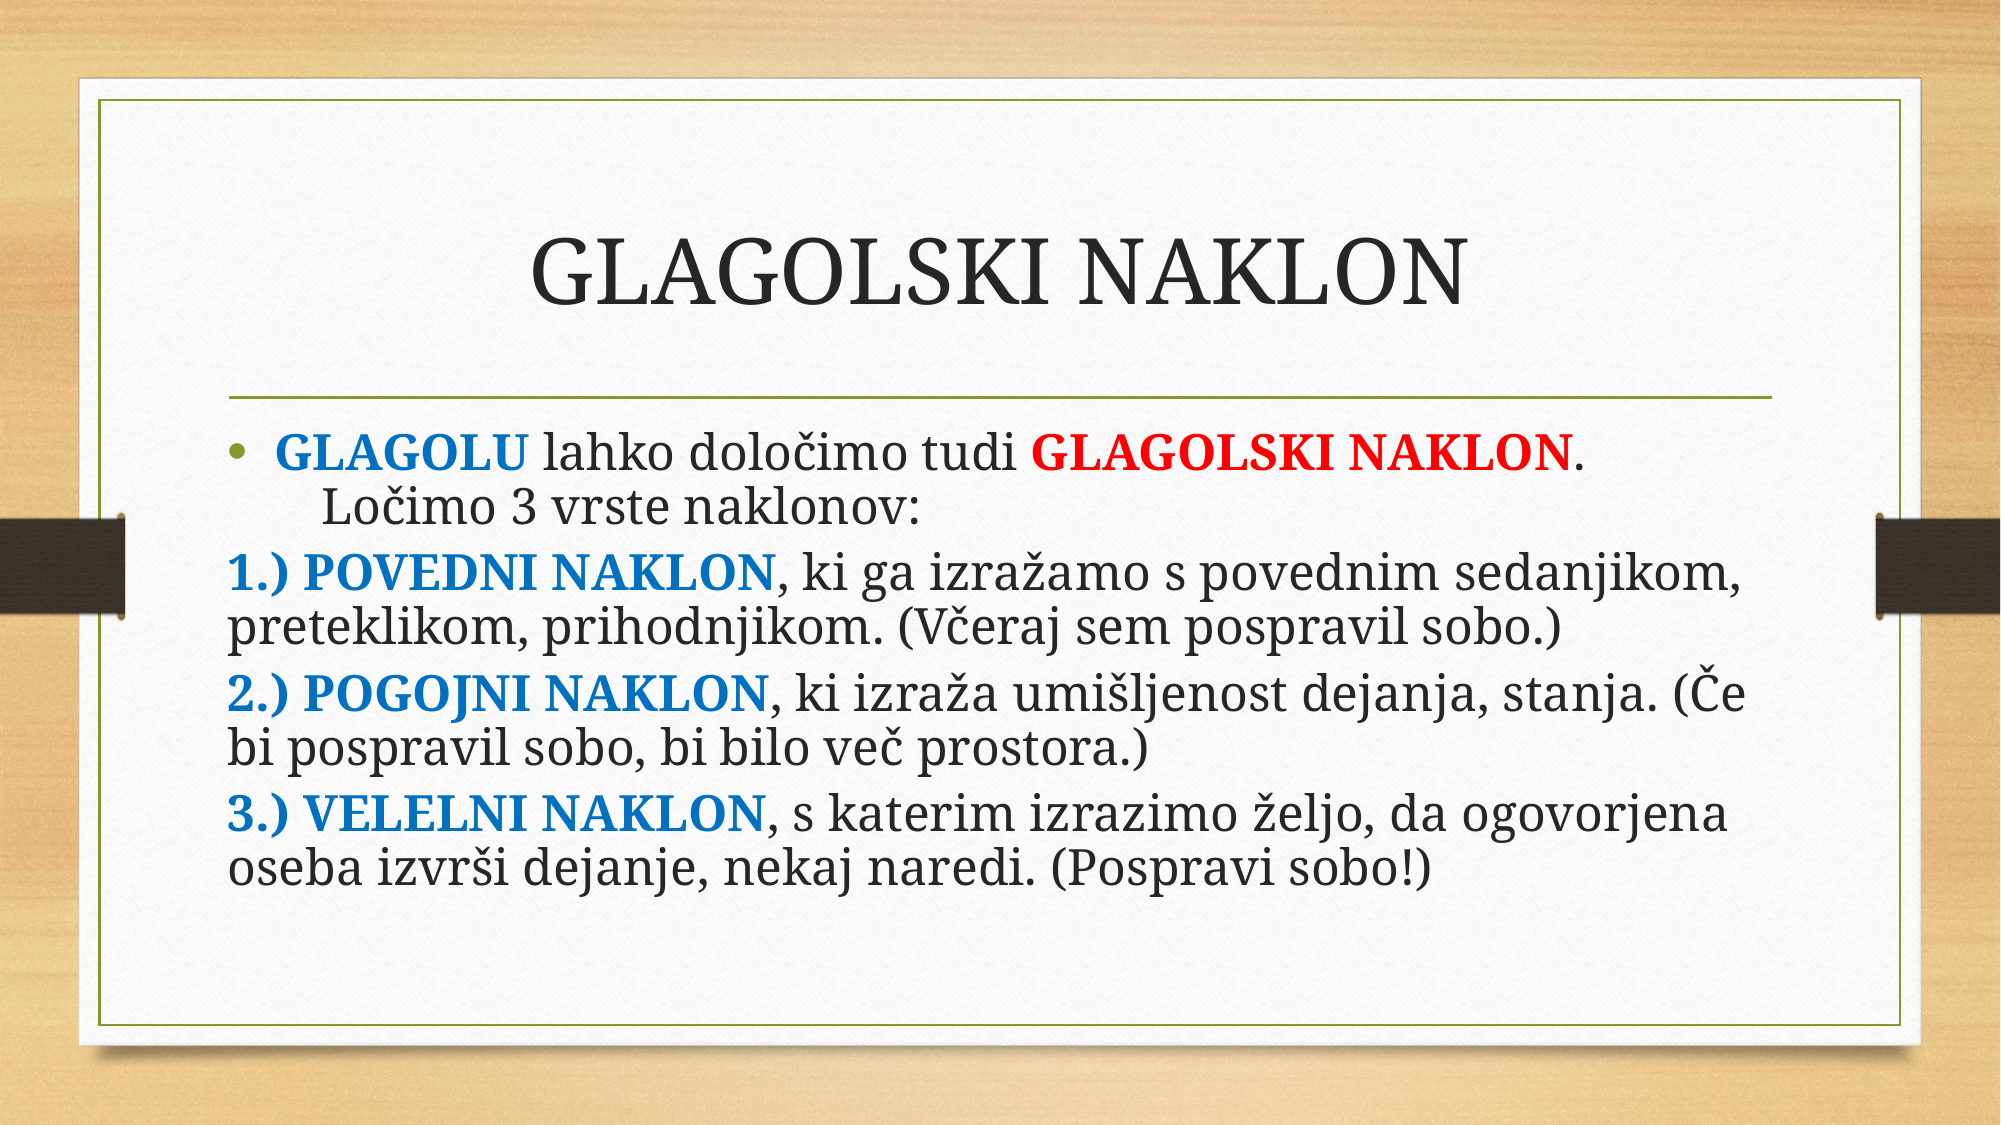

# GLAGOLSKI NAKLON
GLAGOLU lahko določimo tudi GLAGOLSKI NAKLON. Ločimo 3 vrste naklonov:
1.) POVEDNI NAKLON, ki ga izražamo s povednim sedanjikom, preteklikom, prihodnjikom. (Včeraj sem pospravil sobo.)
2.) POGOJNI NAKLON, ki izraža umišljenost dejanja, stanja. (Če bi pospravil sobo, bi bilo več prostora.)
3.) VELELNI NAKLON, s katerim izrazimo željo, da ogovorjena oseba izvrši dejanje, nekaj naredi. (Pospravi sobo!)